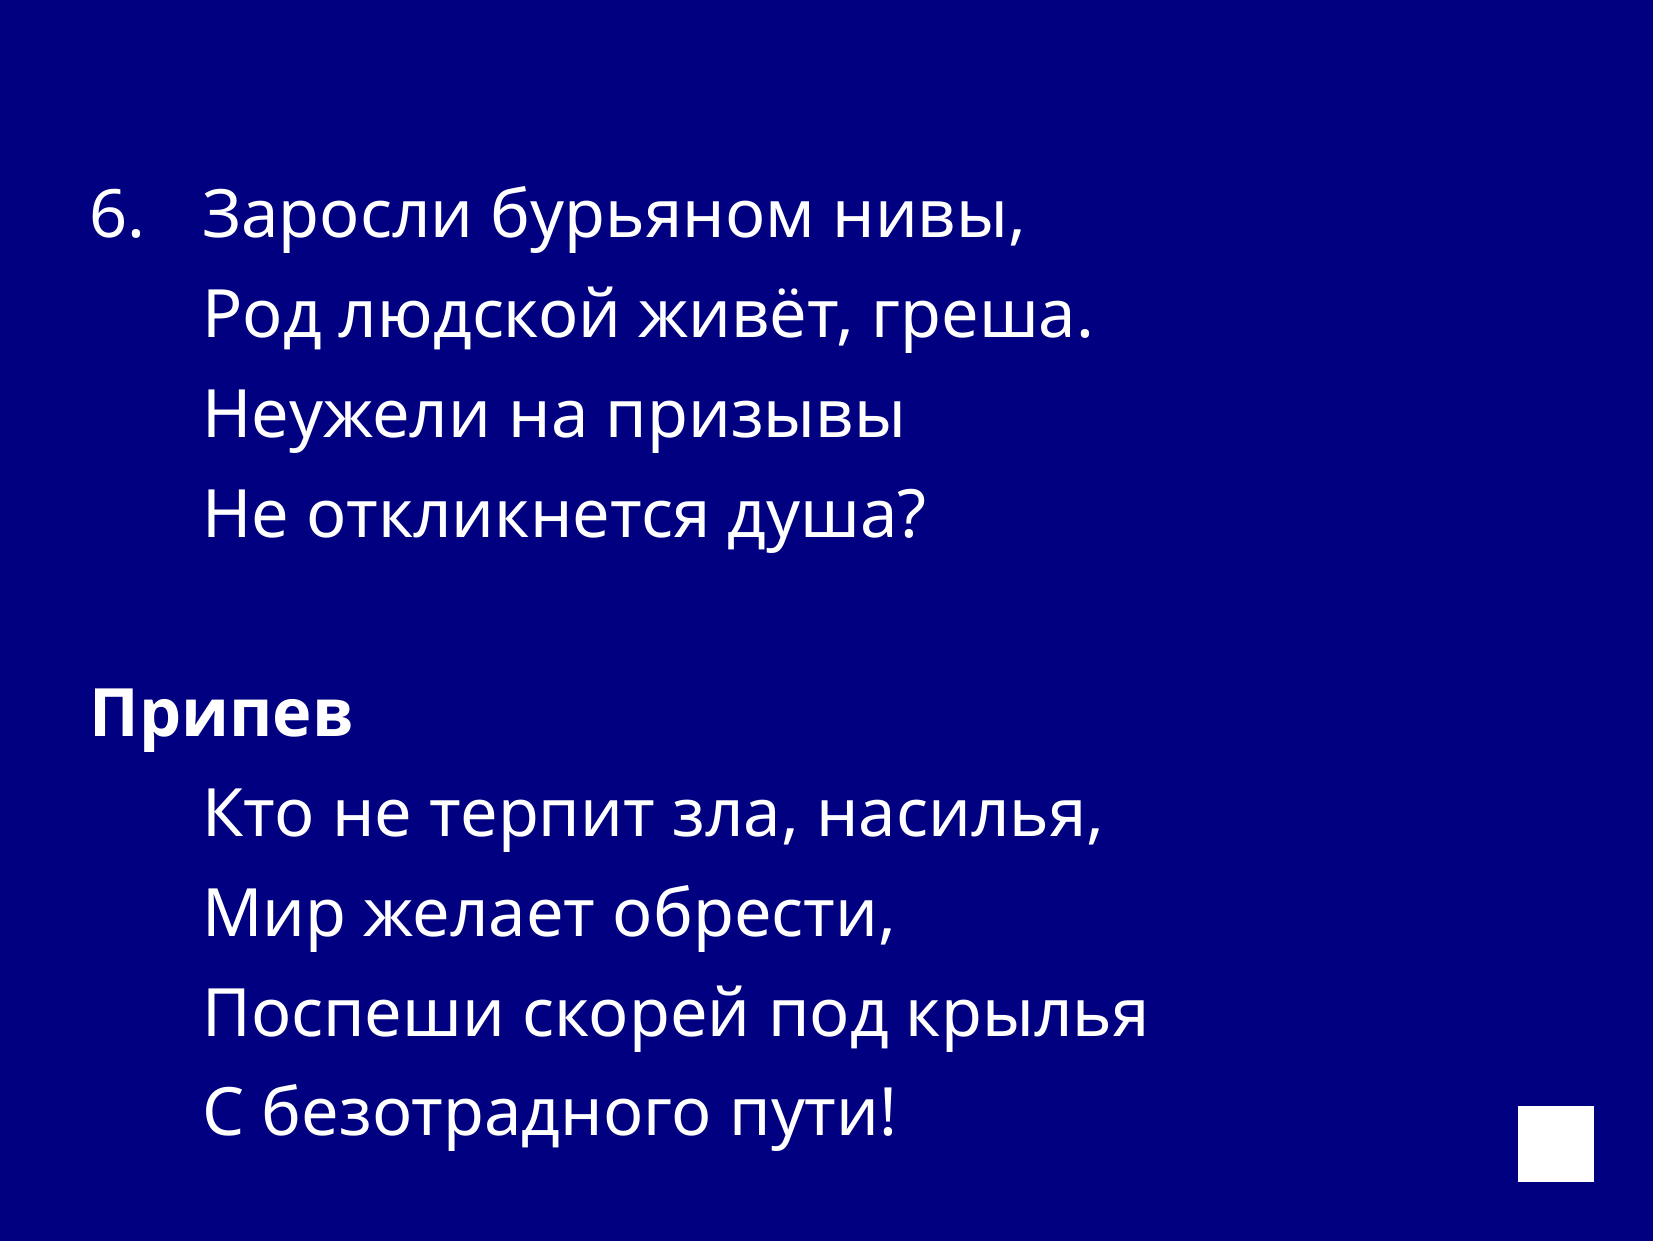

6.	Заросли бурьяном нивы,
	Род людской живёт, греша.
	Неужели на призывы
	Не откликнется душа?
Припев
	Кто не терпит зла, насилья,
	Мир желает обрести,
	Поспеши скорей под крылья
	С безотрадного пути!